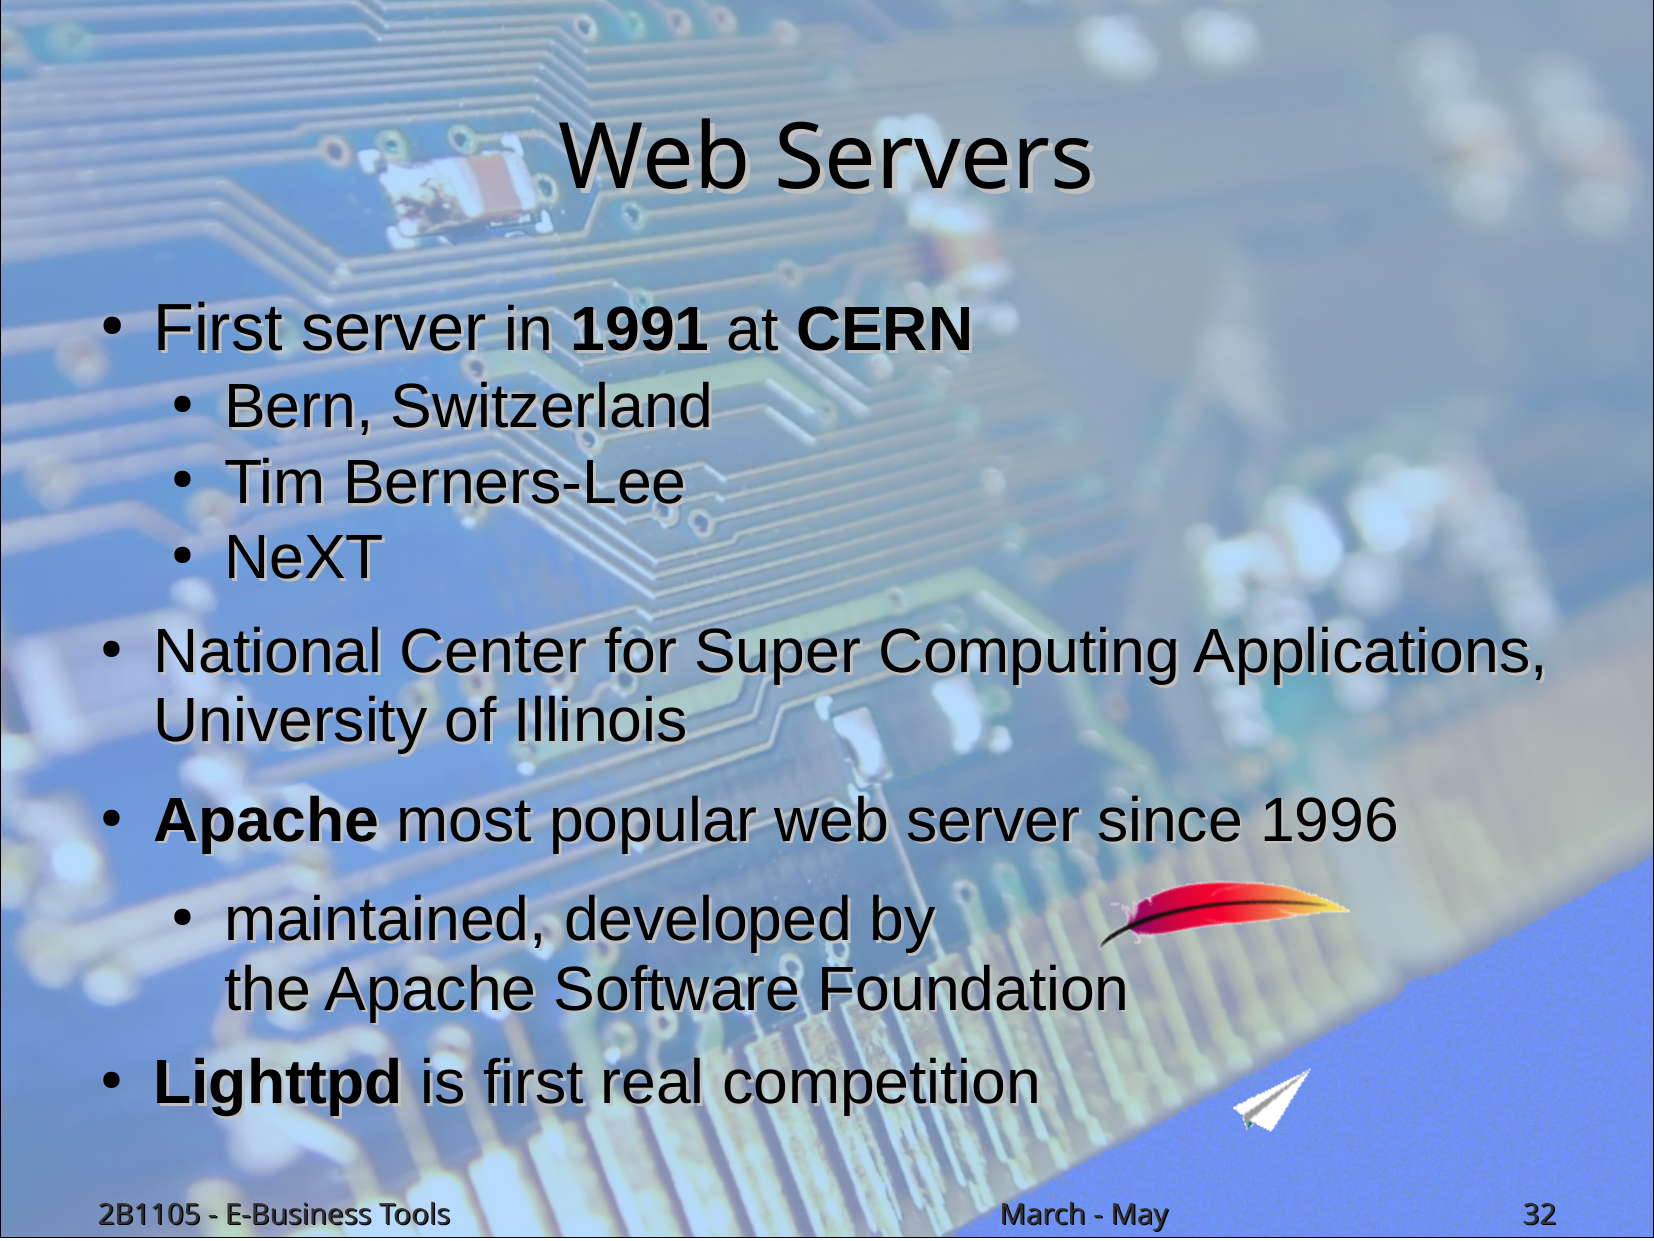

# Web Servers
First server in 1991 at CERN
Bern, Switzerland
Tim Berners-Lee
NeXT
National Center for Super Computing Applications, University of Illinois
Apache most popular web server since 1996
maintained, developed by
the Apache Software Foundation
Lighttpd is first real competition